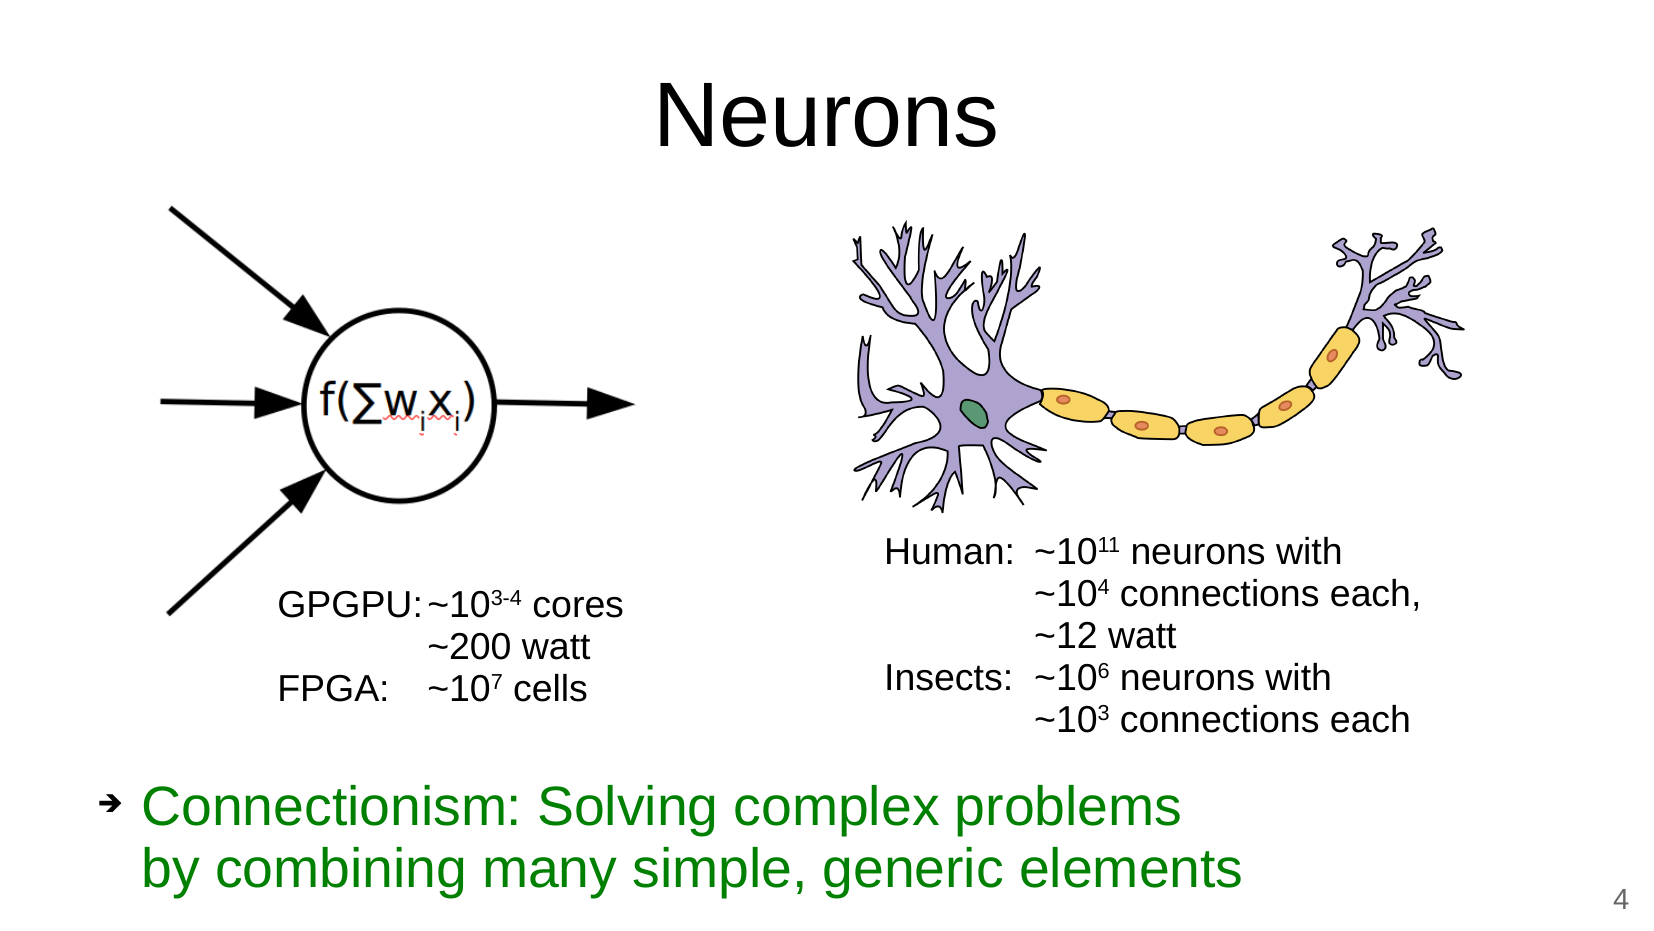

# Neurons
Human:	~1011 neurons with
		~104 connections each,
		~12 watt
Insects:	~106 neurons with
		~103 connections each
GPGPU:	~103-4 cores
		~200 watt
FPGA:	~107 cells
Connectionism: Solving complex problems
by combining many simple, generic elements